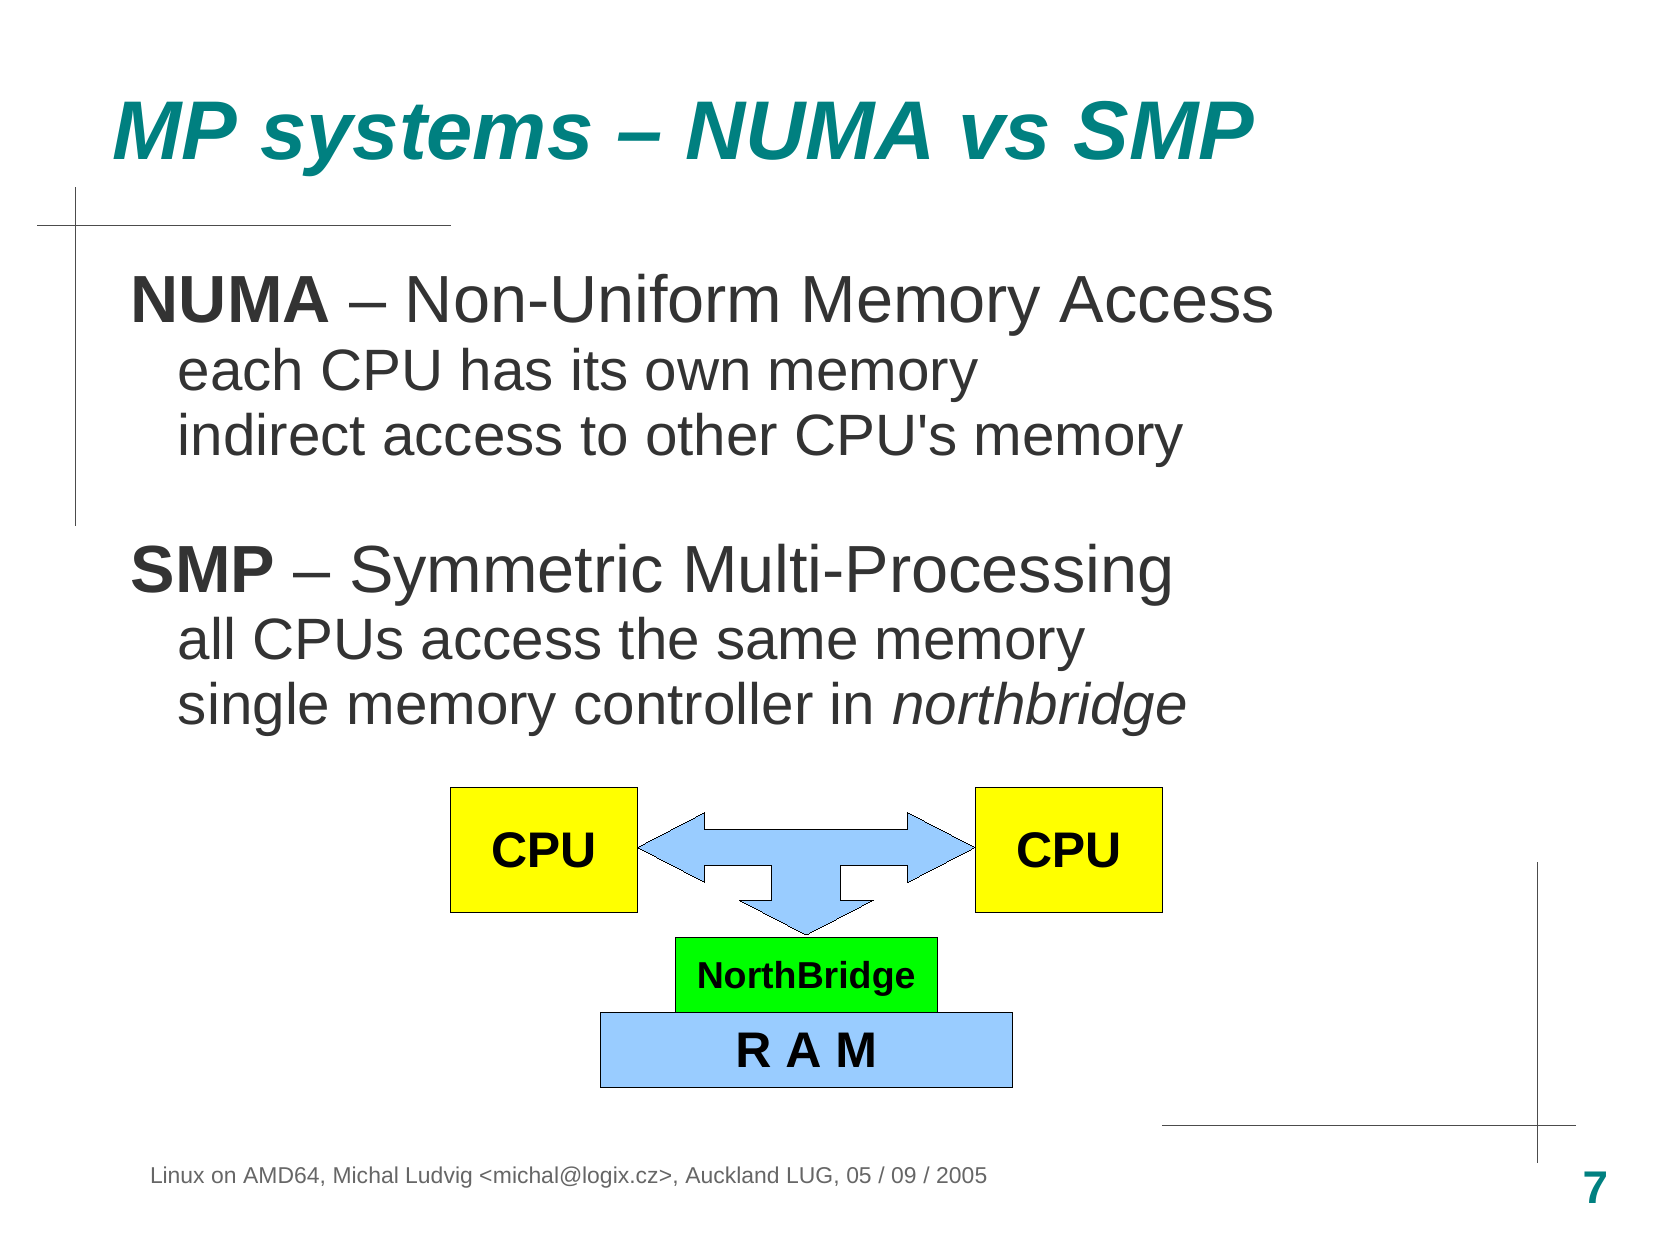

# MP systems – NUMA vs SMP
NUMA – Non-Uniform Memory Access
each CPU has its own memory
indirect access to other CPU's memory
SMP – Symmetric Multi-Processing
all CPUs access the same memory
single memory controller in northbridge
CPU
CPU
NorthBridge
R A M